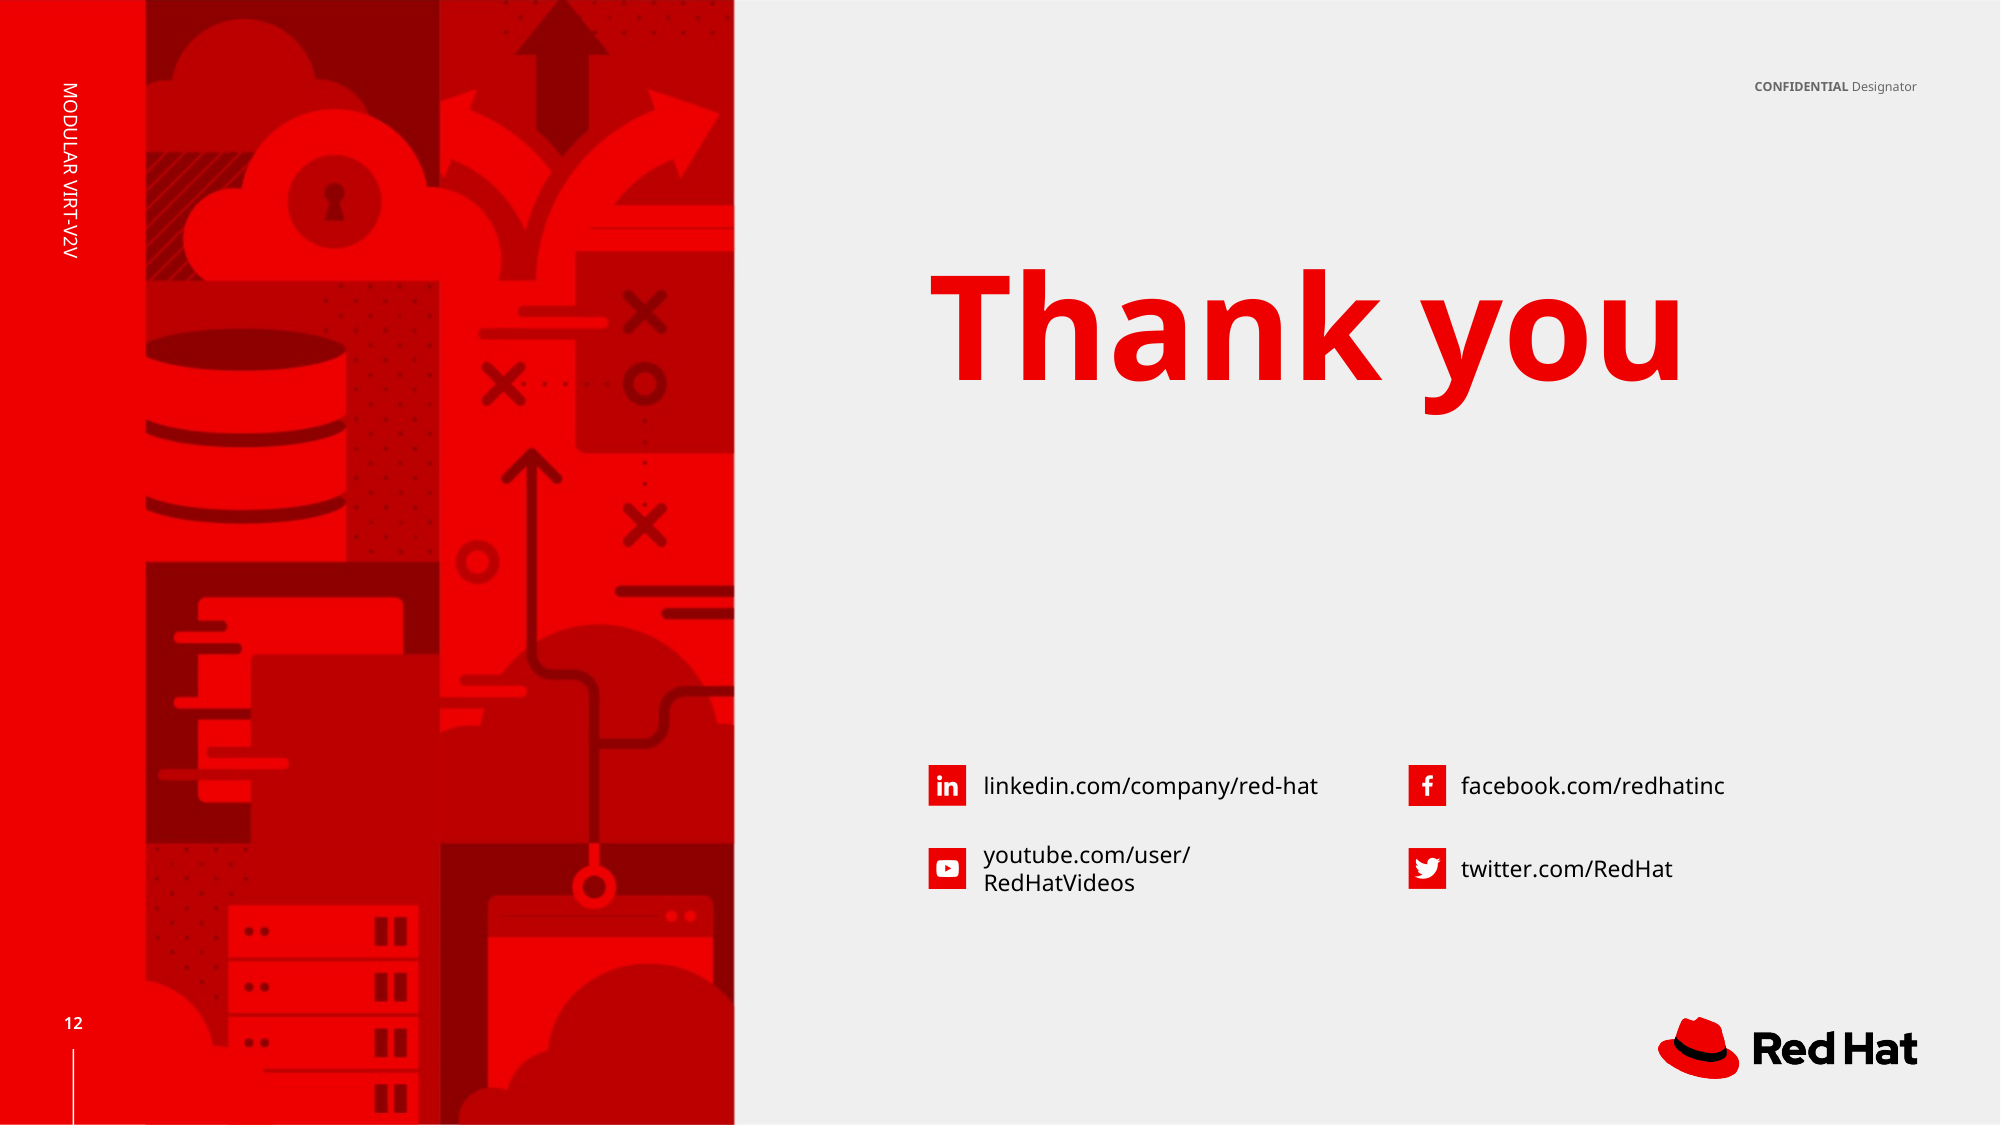

CONFIDENTIAL Designator
# Thank you
MODULAR VIRT-V2V
12